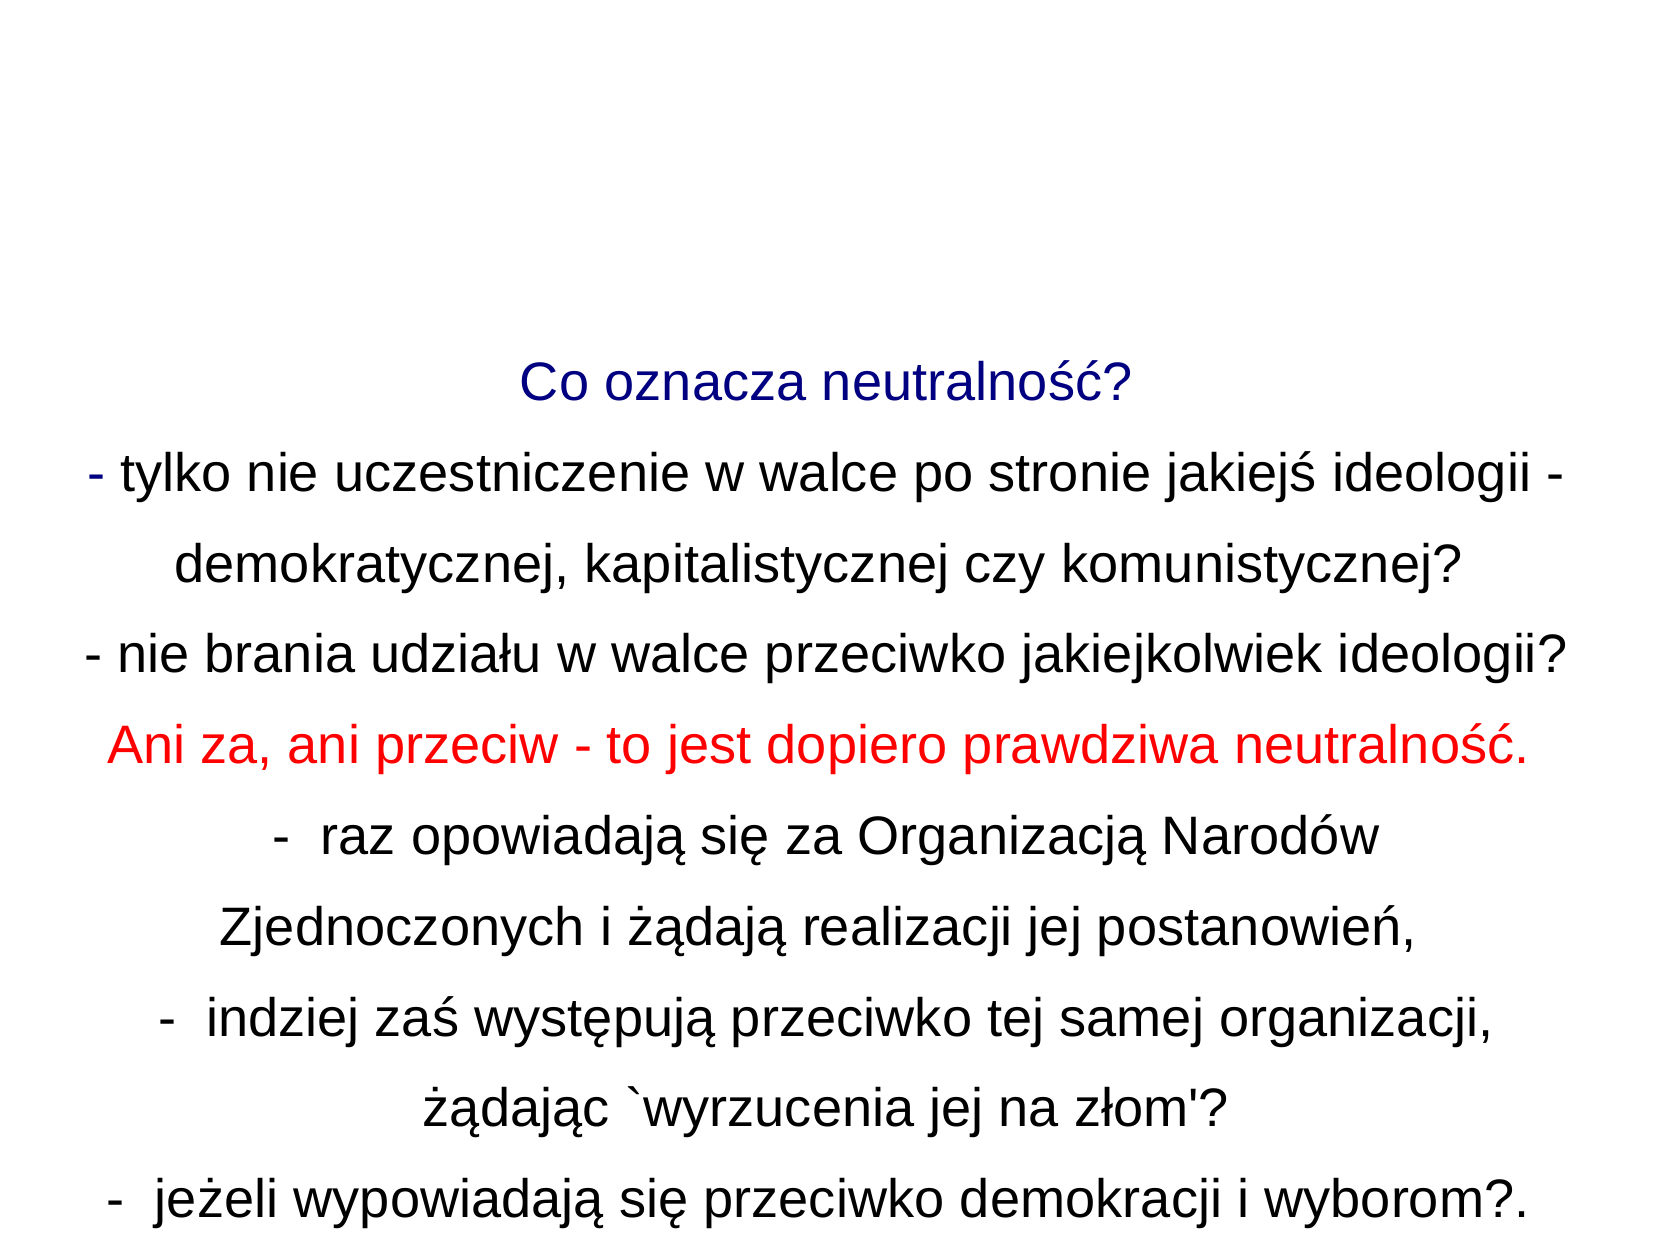

#
Co oznacza neutralność?
- tylko nie uczestniczenie w walce po stronie jakiejś ideologii - demokratycznej, kapitalistycznej czy komunistycznej?
- nie brania udziału w walce przeciwko jakiejkolwiek ideologii? Ani za, ani przeciw - to jest dopiero prawdziwa neutralność.
- raz opowiadają się za Organizacją Narodów Zjednoczonych i żądają realizacji jej postanowień,
- indziej zaś występują przeciwko tej samej organizacji, żądając `wyrzucenia jej na złom'?
- jeżeli wypowiadają się przeciwko demokracji i wyborom?.